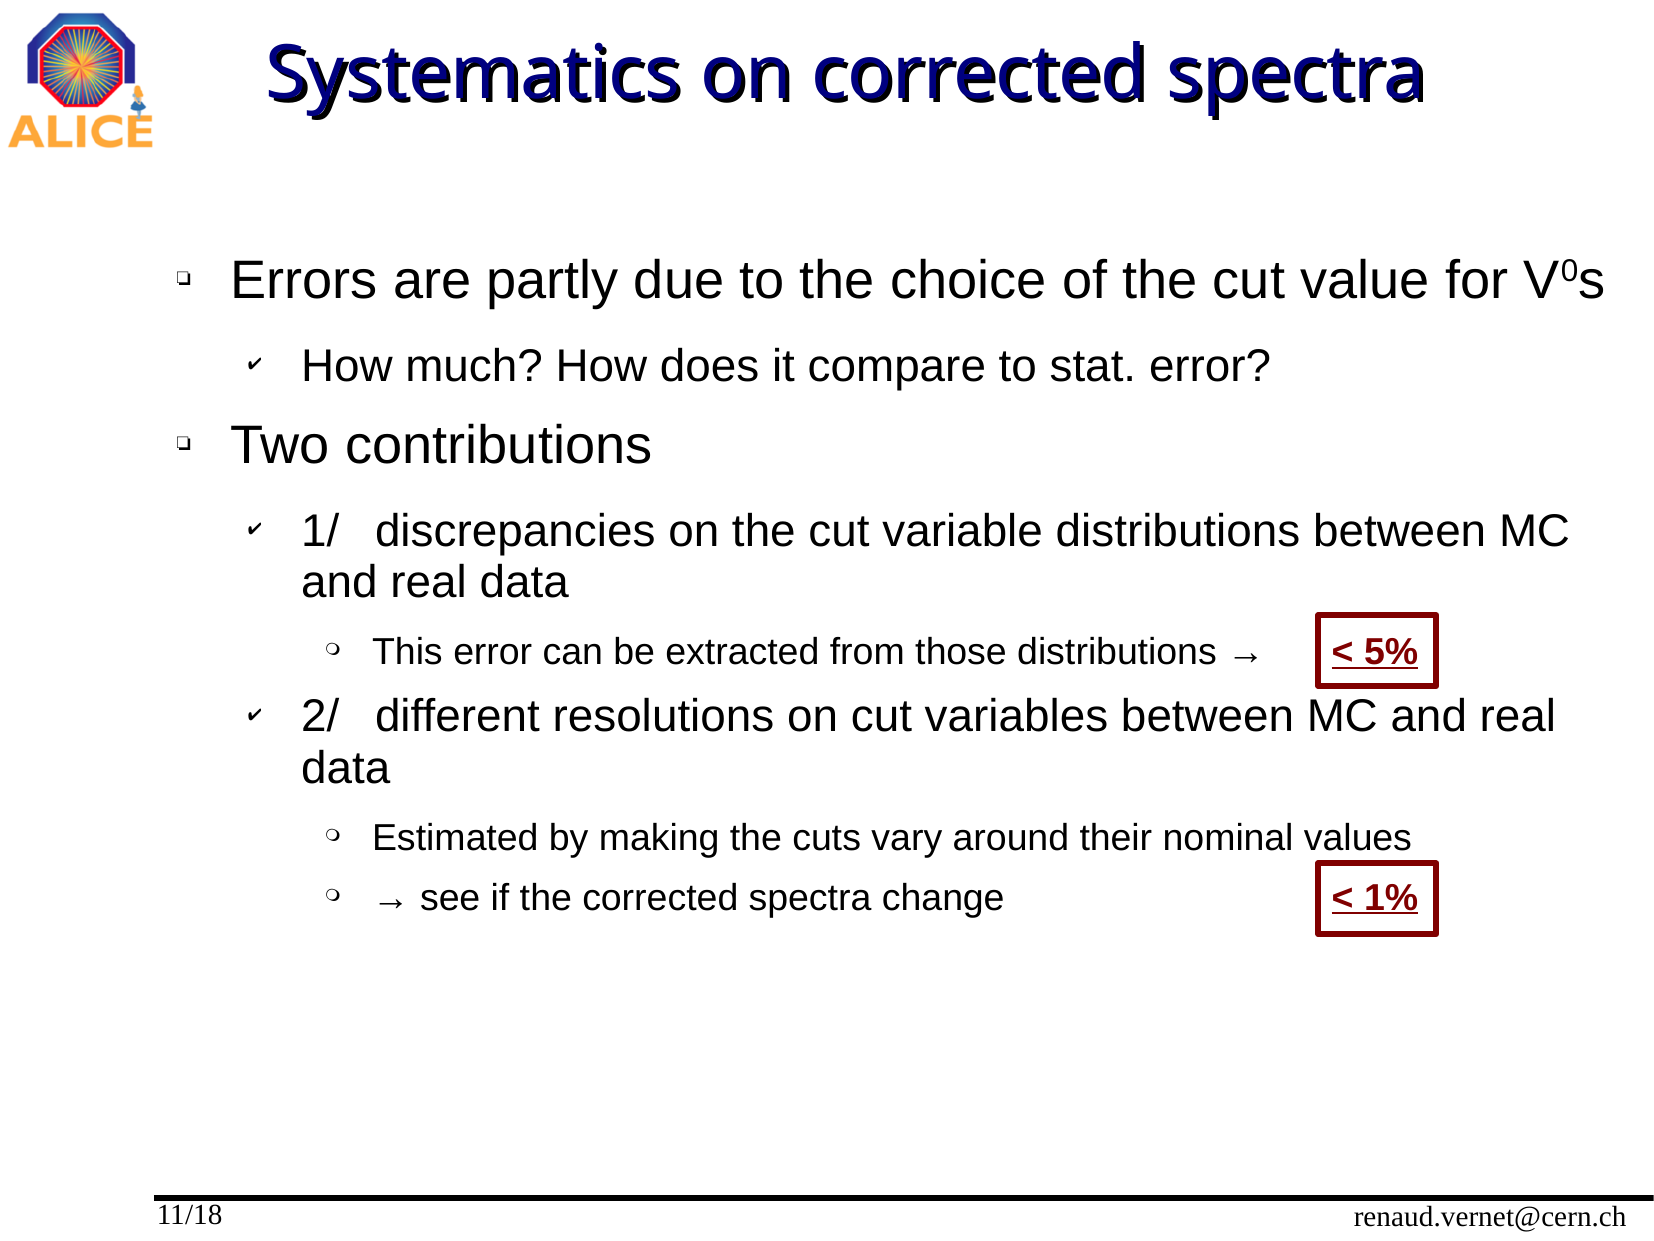

# Systematics on corrected spectra
Errors are partly due to the choice of the cut value for V0s
How much? How does it compare to stat. error?
Two contributions
1/	discrepancies on the cut variable distributions between MC and real data
This error can be extracted from those distributions → 	< 5%
2/	different resolutions on cut variables between MC and real data
Estimated by making the cuts vary around their nominal values
→ see if the corrected spectra change					< 1%